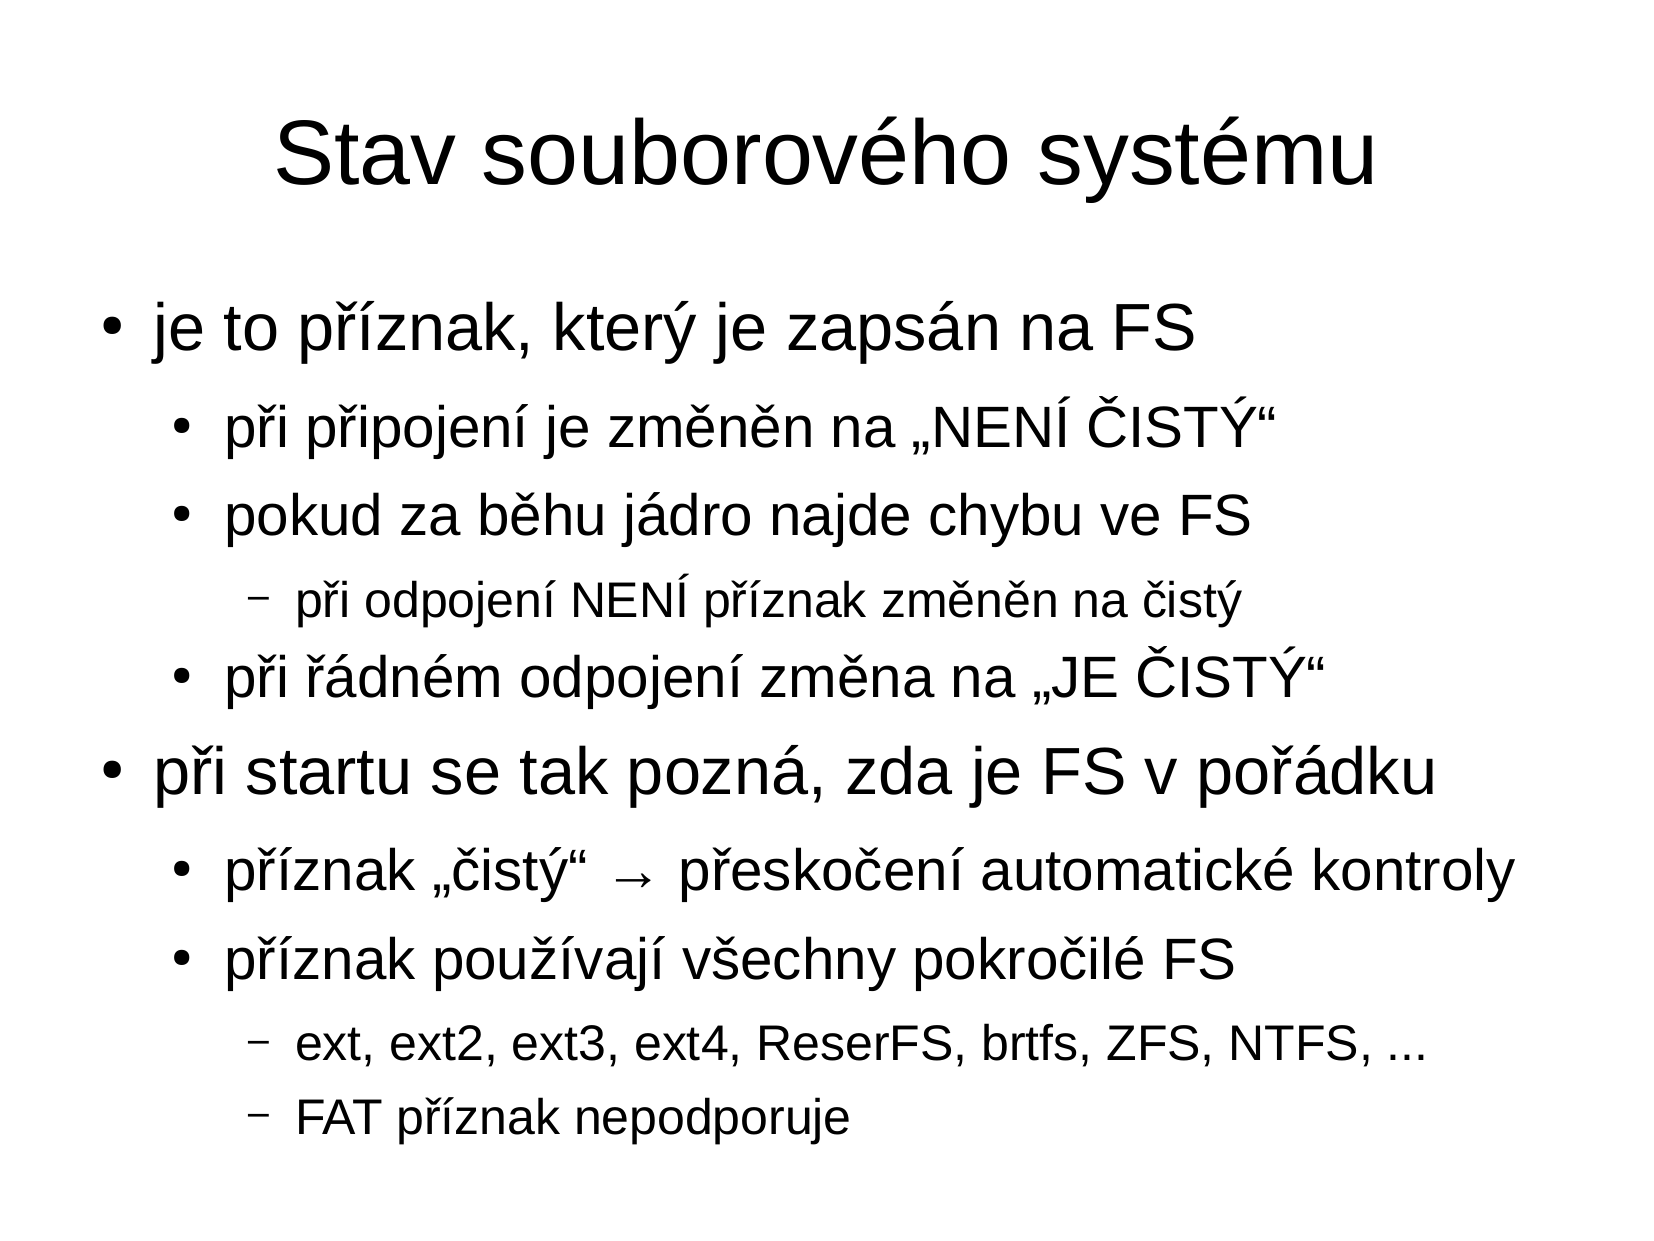

# Stav souborového systému
je to příznak, který je zapsán na FS
při připojení je změněn na „NENÍ ČISTÝ“
pokud za běhu jádro najde chybu ve FS
při odpojení NENÍ příznak změněn na čistý
při řádném odpojení změna na „JE ČISTÝ“
při startu se tak pozná, zda je FS v pořádku
příznak „čistý“ → přeskočení automatické kontroly
příznak používají všechny pokročilé FS
ext, ext2, ext3, ext4, ReserFS, brtfs, ZFS, NTFS, ...
FAT příznak nepodporuje